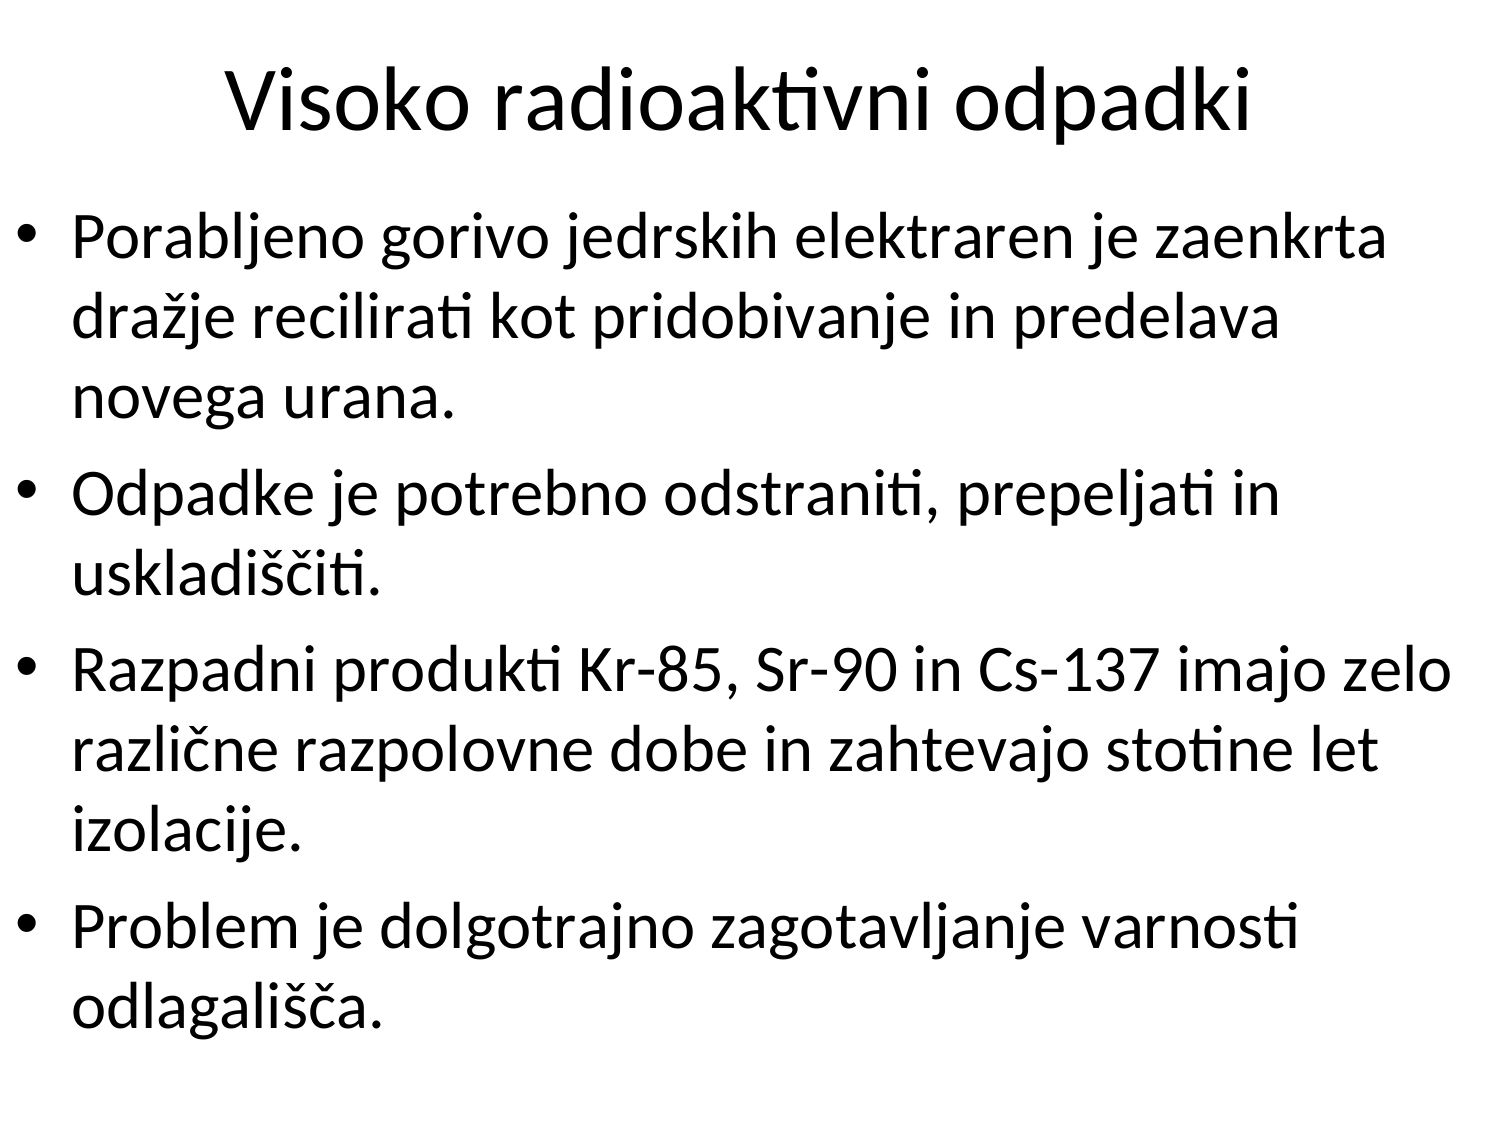

Visoko radioaktivni odpadki
Porabljeno gorivo jedrskih elektraren je zaenkrta dražje recilirati kot pridobivanje in predelava novega urana.
Odpadke je potrebno odstraniti, prepeljati in uskladiščiti.
Razpadni produkti Kr-85, Sr-90 in Cs-137 imajo zelo različne razpolovne dobe in zahtevajo stotine let izolacije.
Problem je dolgotrajno zagotavljanje varnosti odlagališča.